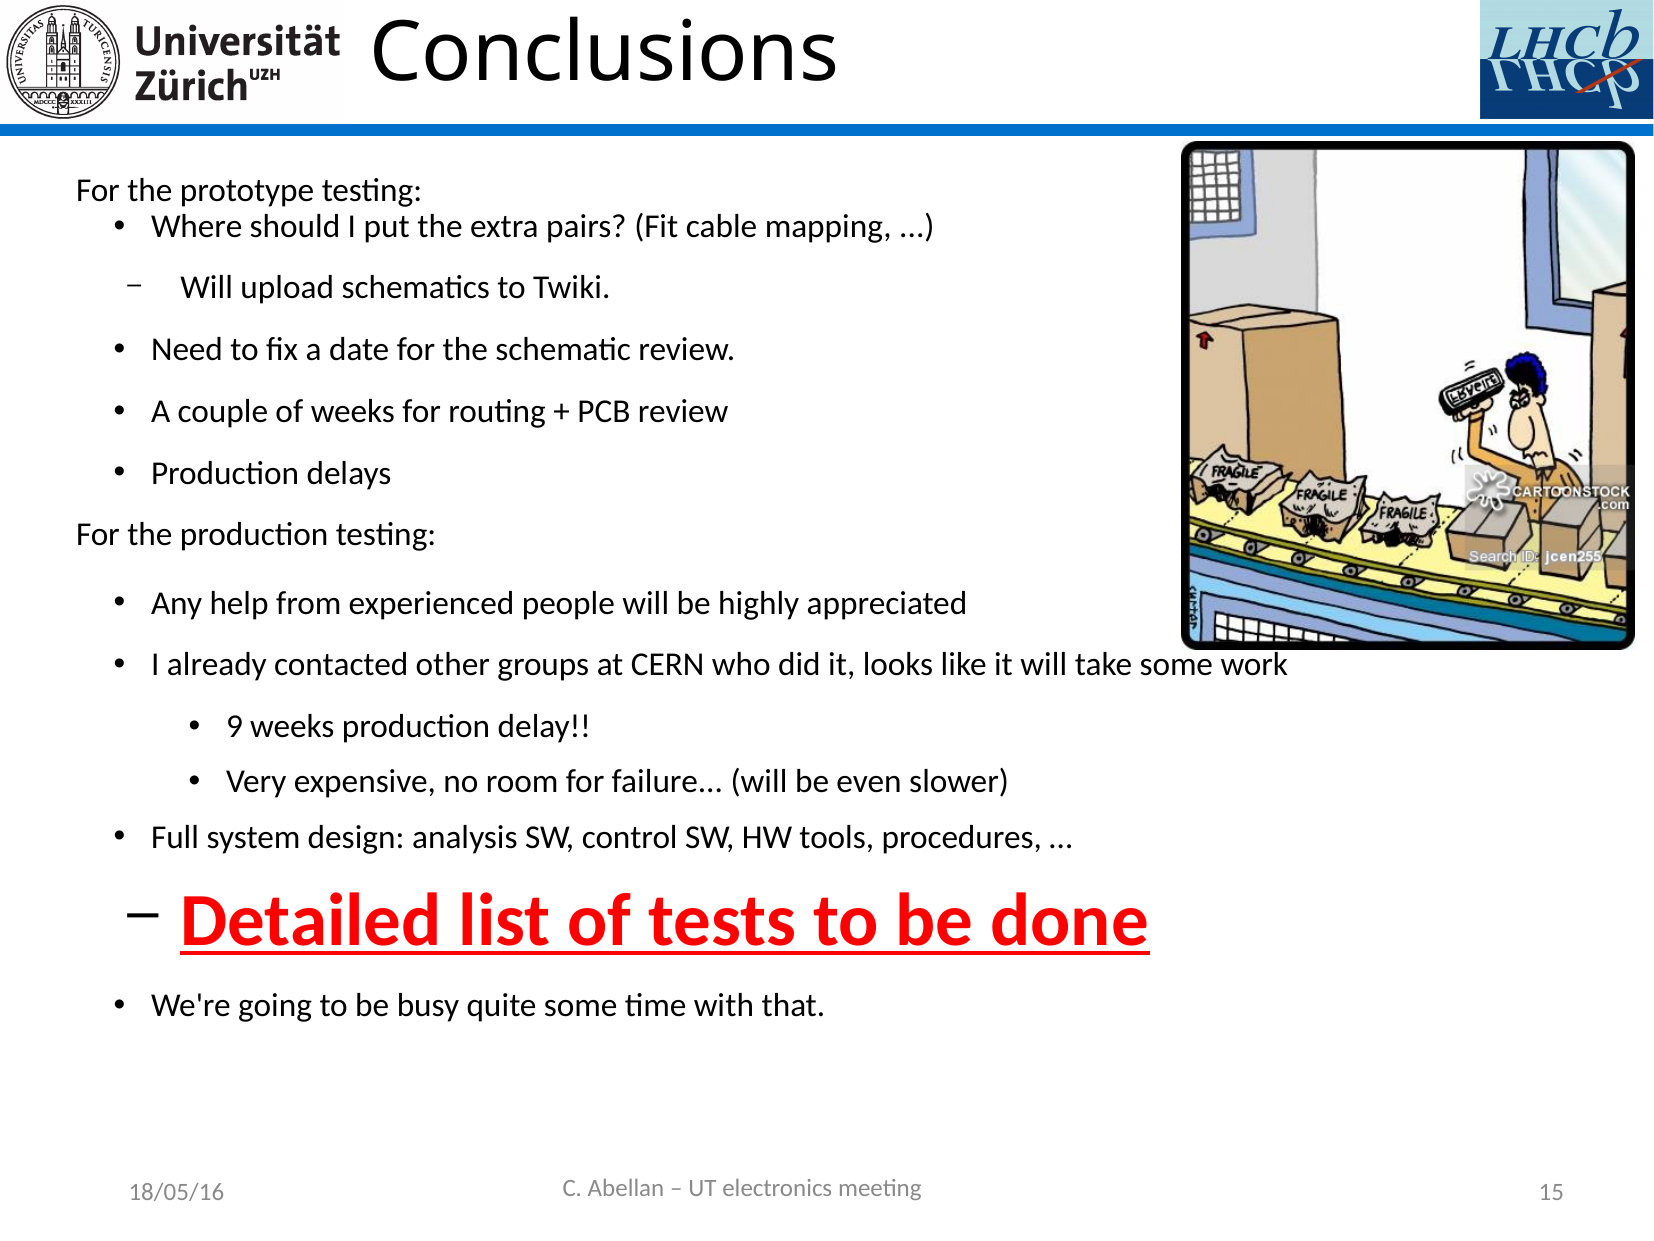

# Conclusions
For the prototype testing:
Where should I put the extra pairs? (Fit cable mapping, ...)
Will upload schematics to Twiki.
Need to fix a date for the schematic review.
A couple of weeks for routing + PCB review
Production delays
For the production testing:
Any help from experienced people will be highly appreciated
I already contacted other groups at CERN who did it, looks like it will take some work
9 weeks production delay!!
Very expensive, no room for failure... (will be even slower)
Full system design: analysis SW, control SW, HW tools, procedures, …
Detailed list of tests to be done
We're going to be busy quite some time with that.
C. Abellan
30/01/15
15